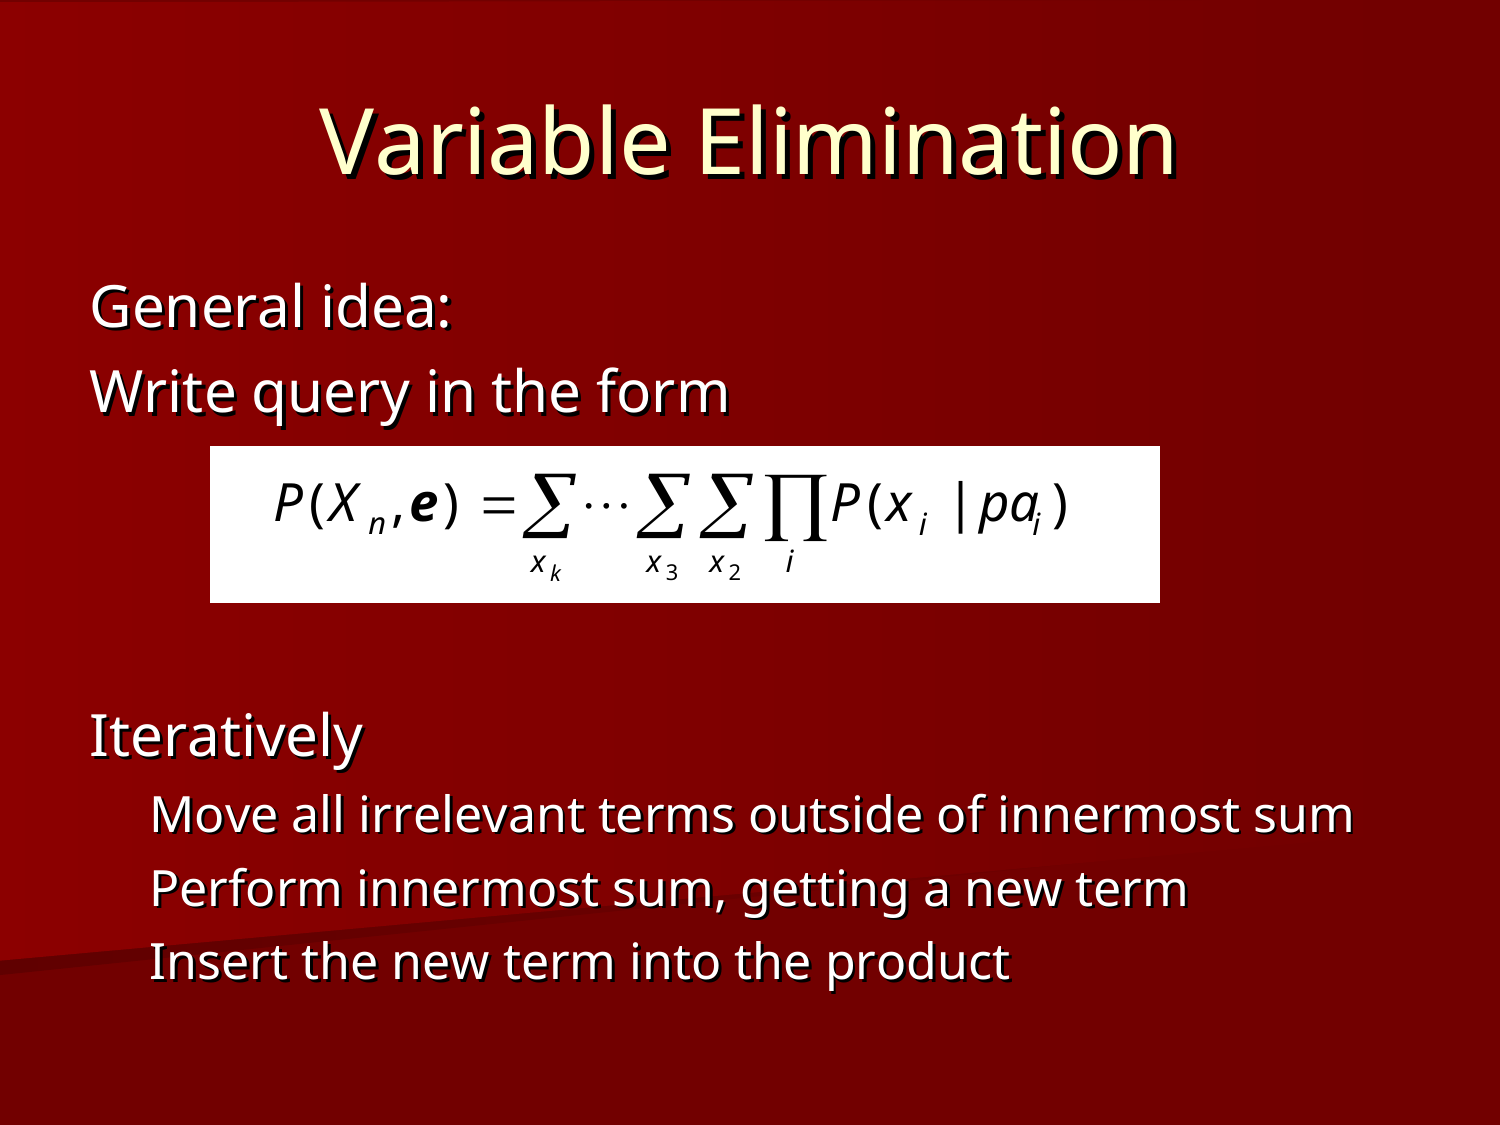

# Variable Elimination
General idea:
Write query in the form
Iteratively
Move all irrelevant terms outside of innermost sum
Perform innermost sum, getting a new term
Insert the new term into the product